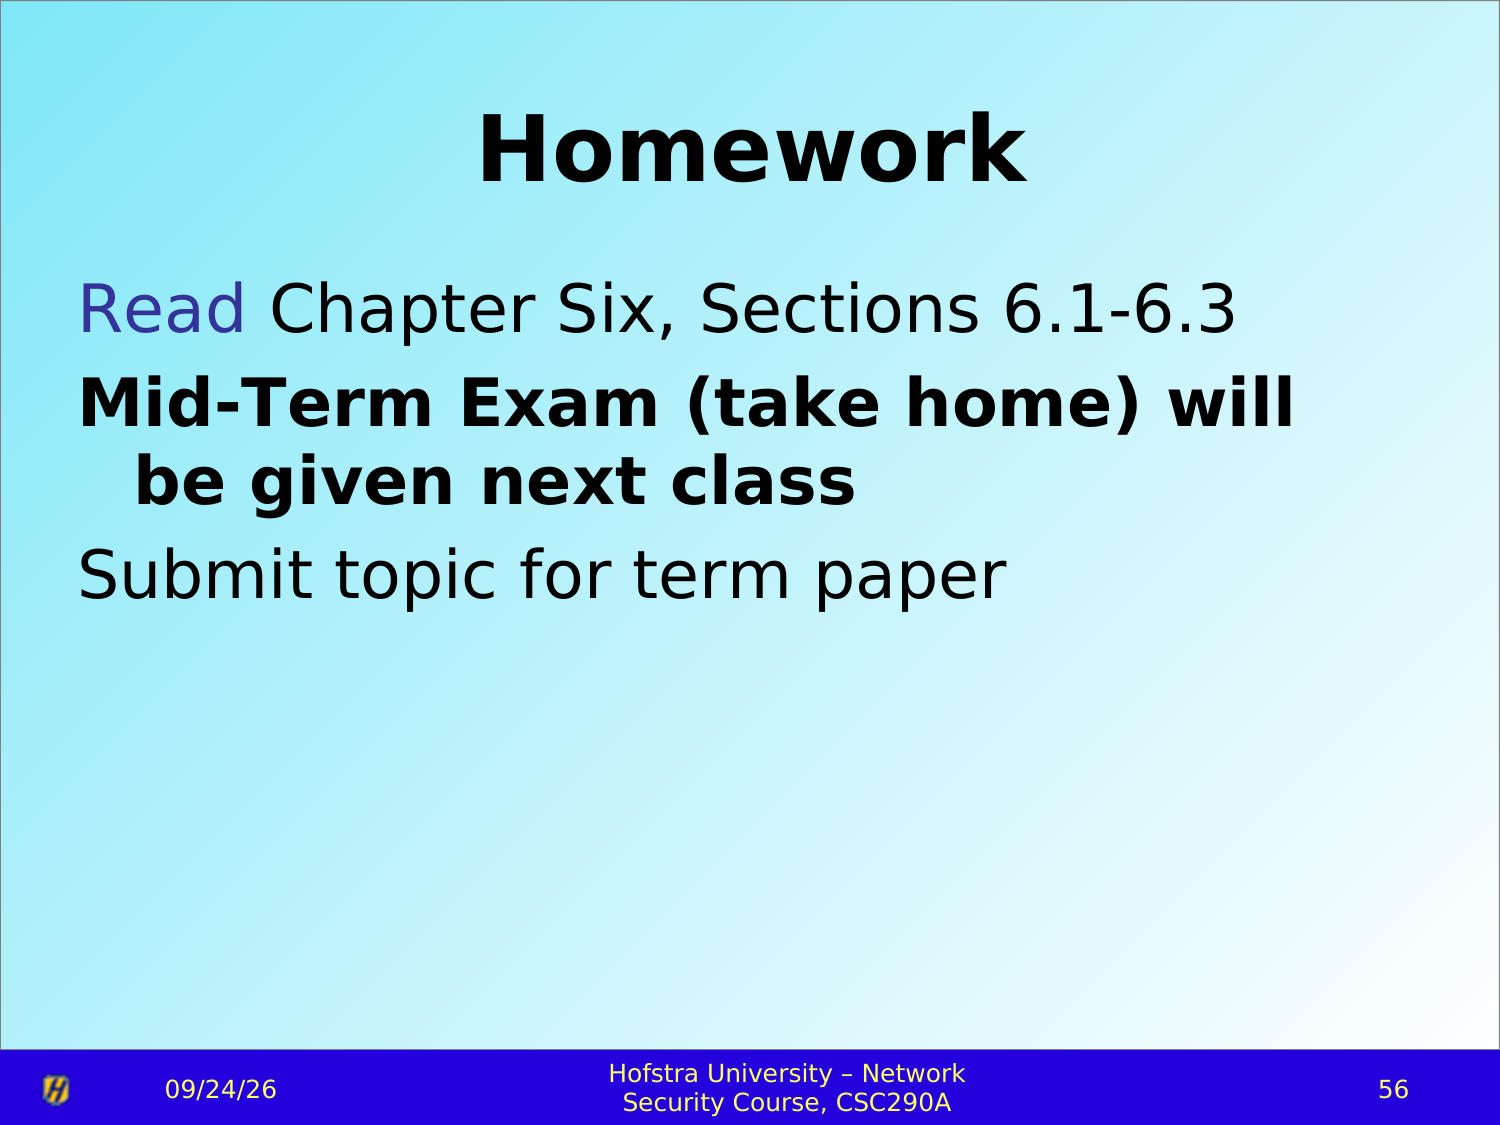

# Homework
Read Chapter Six, Sections 6.1-6.3
Mid-Term Exam (take home) will be given next class
Submit topic for term paper
56